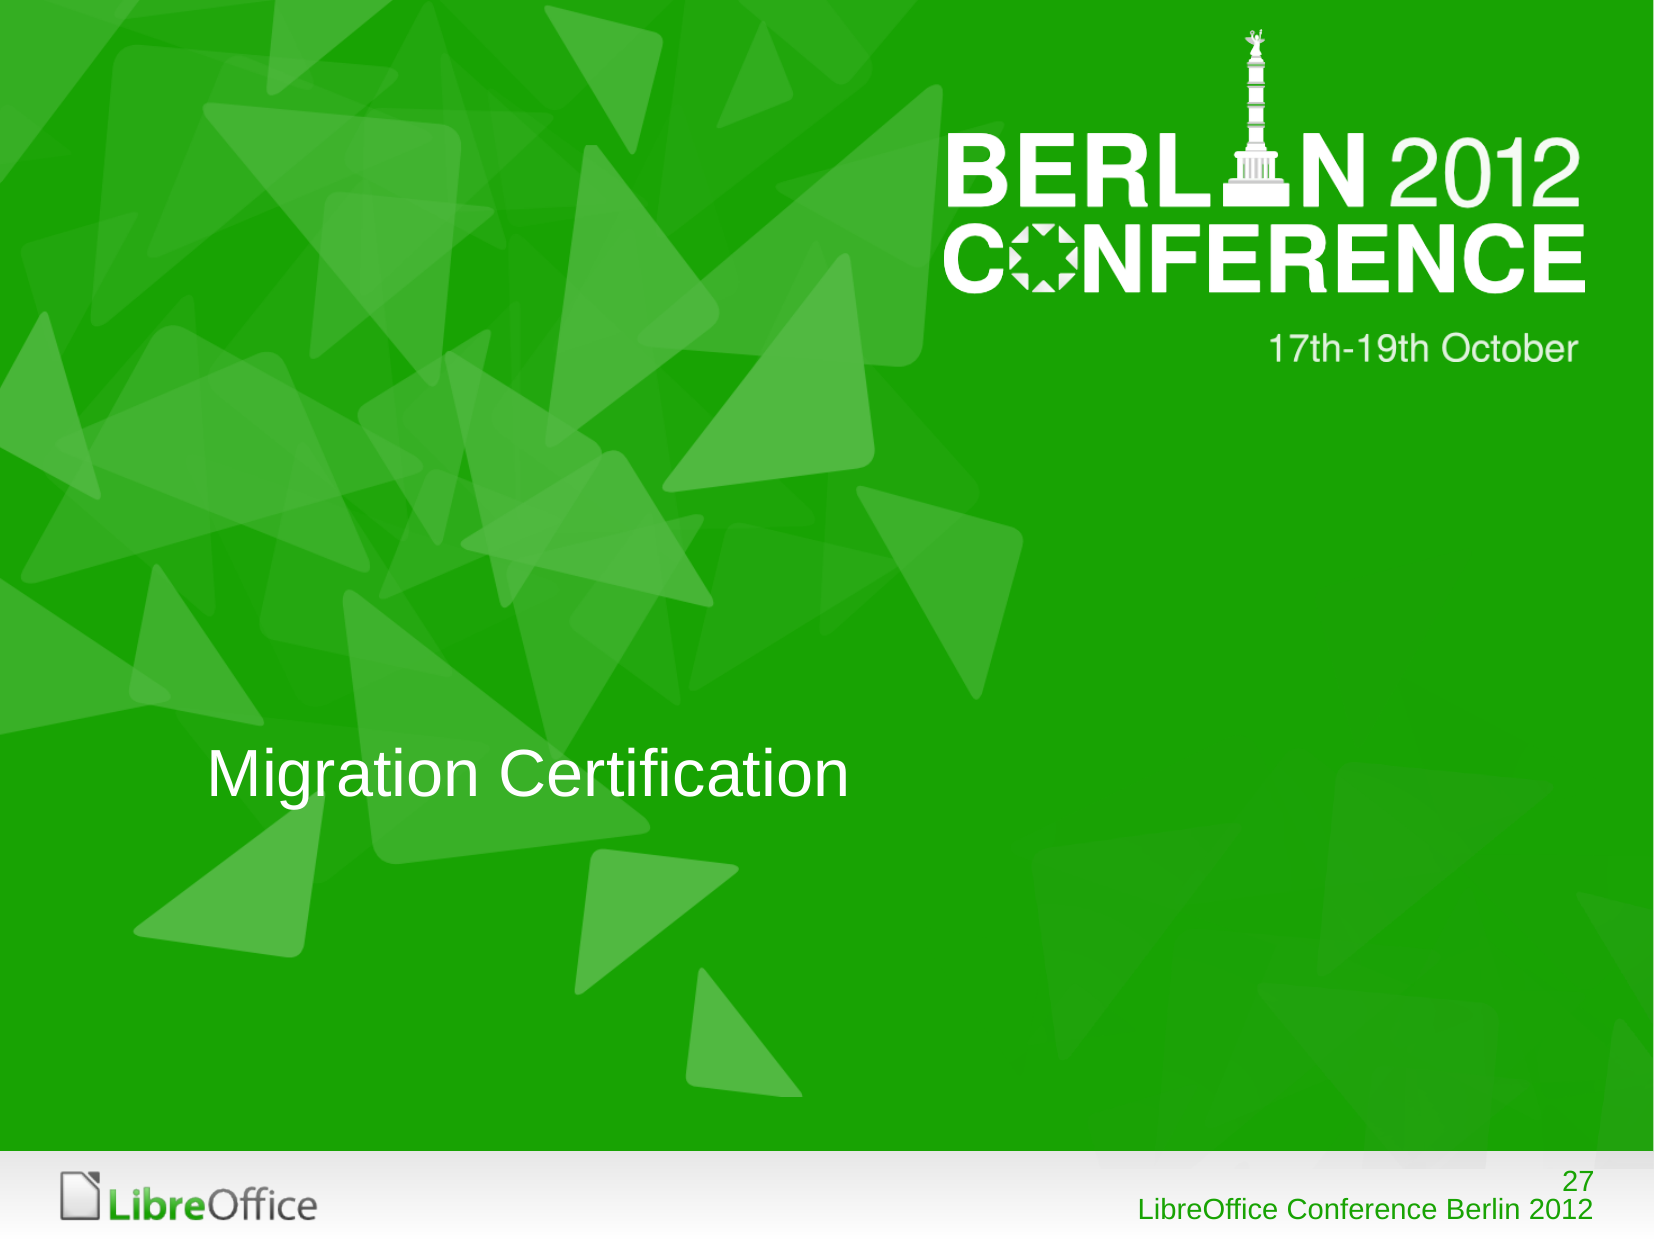

# Migration Certification
27
LibreOffice Conference Berlin 2012